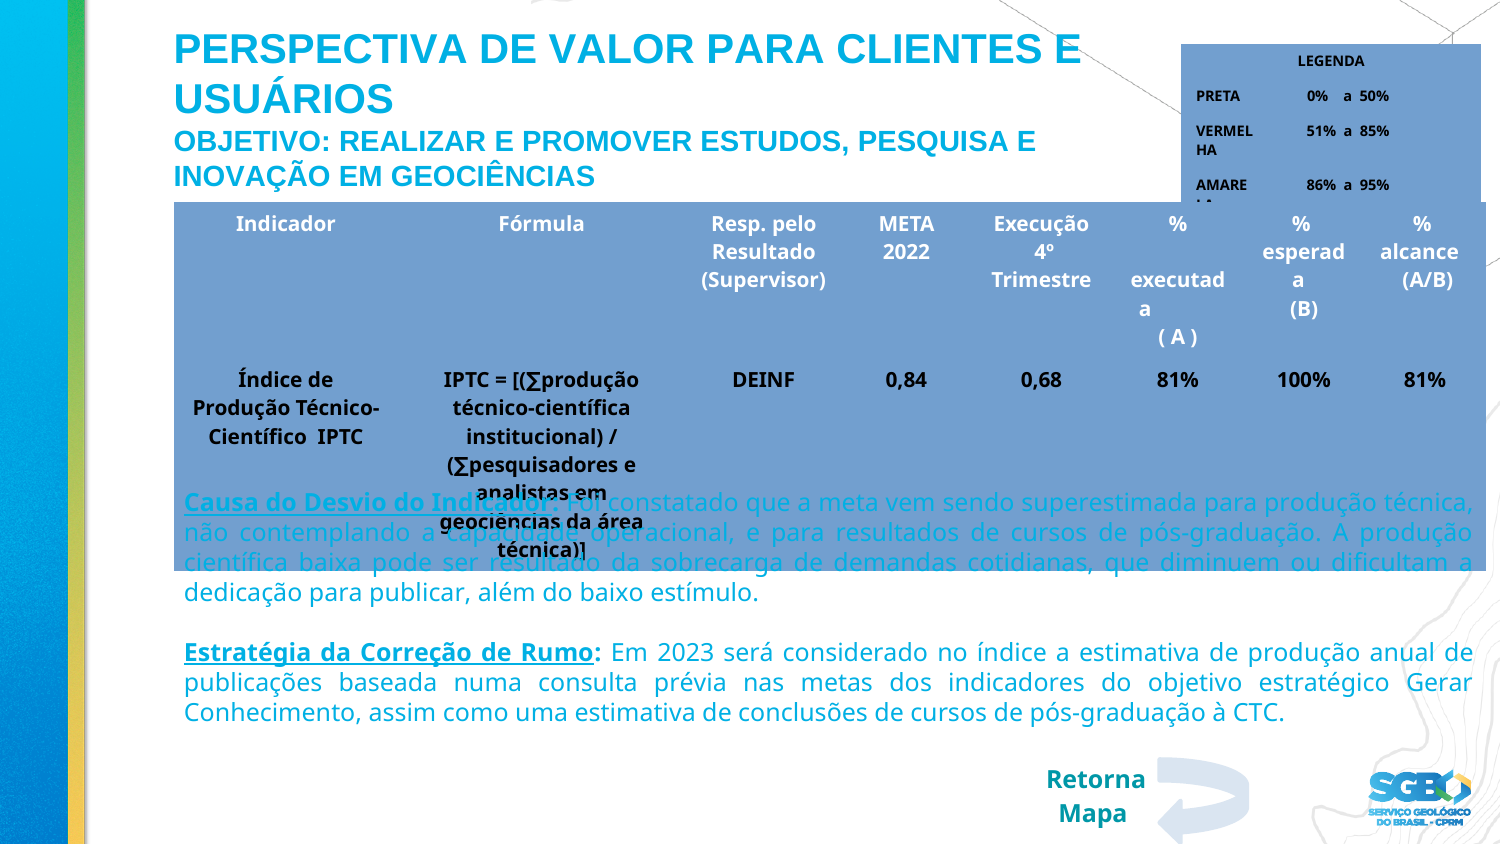

PERSPECTIVA DE VALOR PARA CLIENTES E USUÁRIOS
OBJETIVO: REALIZAR E PROMOVER ESTUDOS, PESQUISA E INOVAÇÃO EM GEOCIÊNCIAS
| LEGENDA | | |
| --- | --- | --- |
| PRETA | 0% a 50% | |
| VERMELHA | 51% a 85% | |
| AMARELA | 86% a 95% | |
| VERDE | 96% a 100% | |
| Indicador | Fórmula | Resp. pelo Resultado (Supervisor) | META 2022 | Execução 4º Trimestre | % executada ( A ) | % esperada (B) | % alcance (A/B) |
| --- | --- | --- | --- | --- | --- | --- | --- |
| Índice de Produção Técnico-Científico IPTC | IPTC = [(∑produção técnico-científica institucional) / (∑pesquisadores e analistas em geociências da área técnica)] | DEINF | 0,84 | 0,68 | 81% | 100% | 81% |
Causa do Desvio do Indicador: Foi constatado que a meta vem sendo superestimada para produção técnica, não contemplando a capacidade operacional, e para resultados de cursos de pós-graduação. A produção científica baixa pode ser resultado da sobrecarga de demandas cotidianas, que diminuem ou dificultam a dedicação para publicar, além do baixo estímulo.
Estratégia da Correção de Rumo: Em 2023 será considerado no índice a estimativa de produção anual de publicações baseada numa consulta prévia nas metas dos indicadores do objetivo estratégico Gerar Conhecimento, assim como uma estimativa de conclusões de cursos de pós-graduação à CTC.
Retorna Mapa